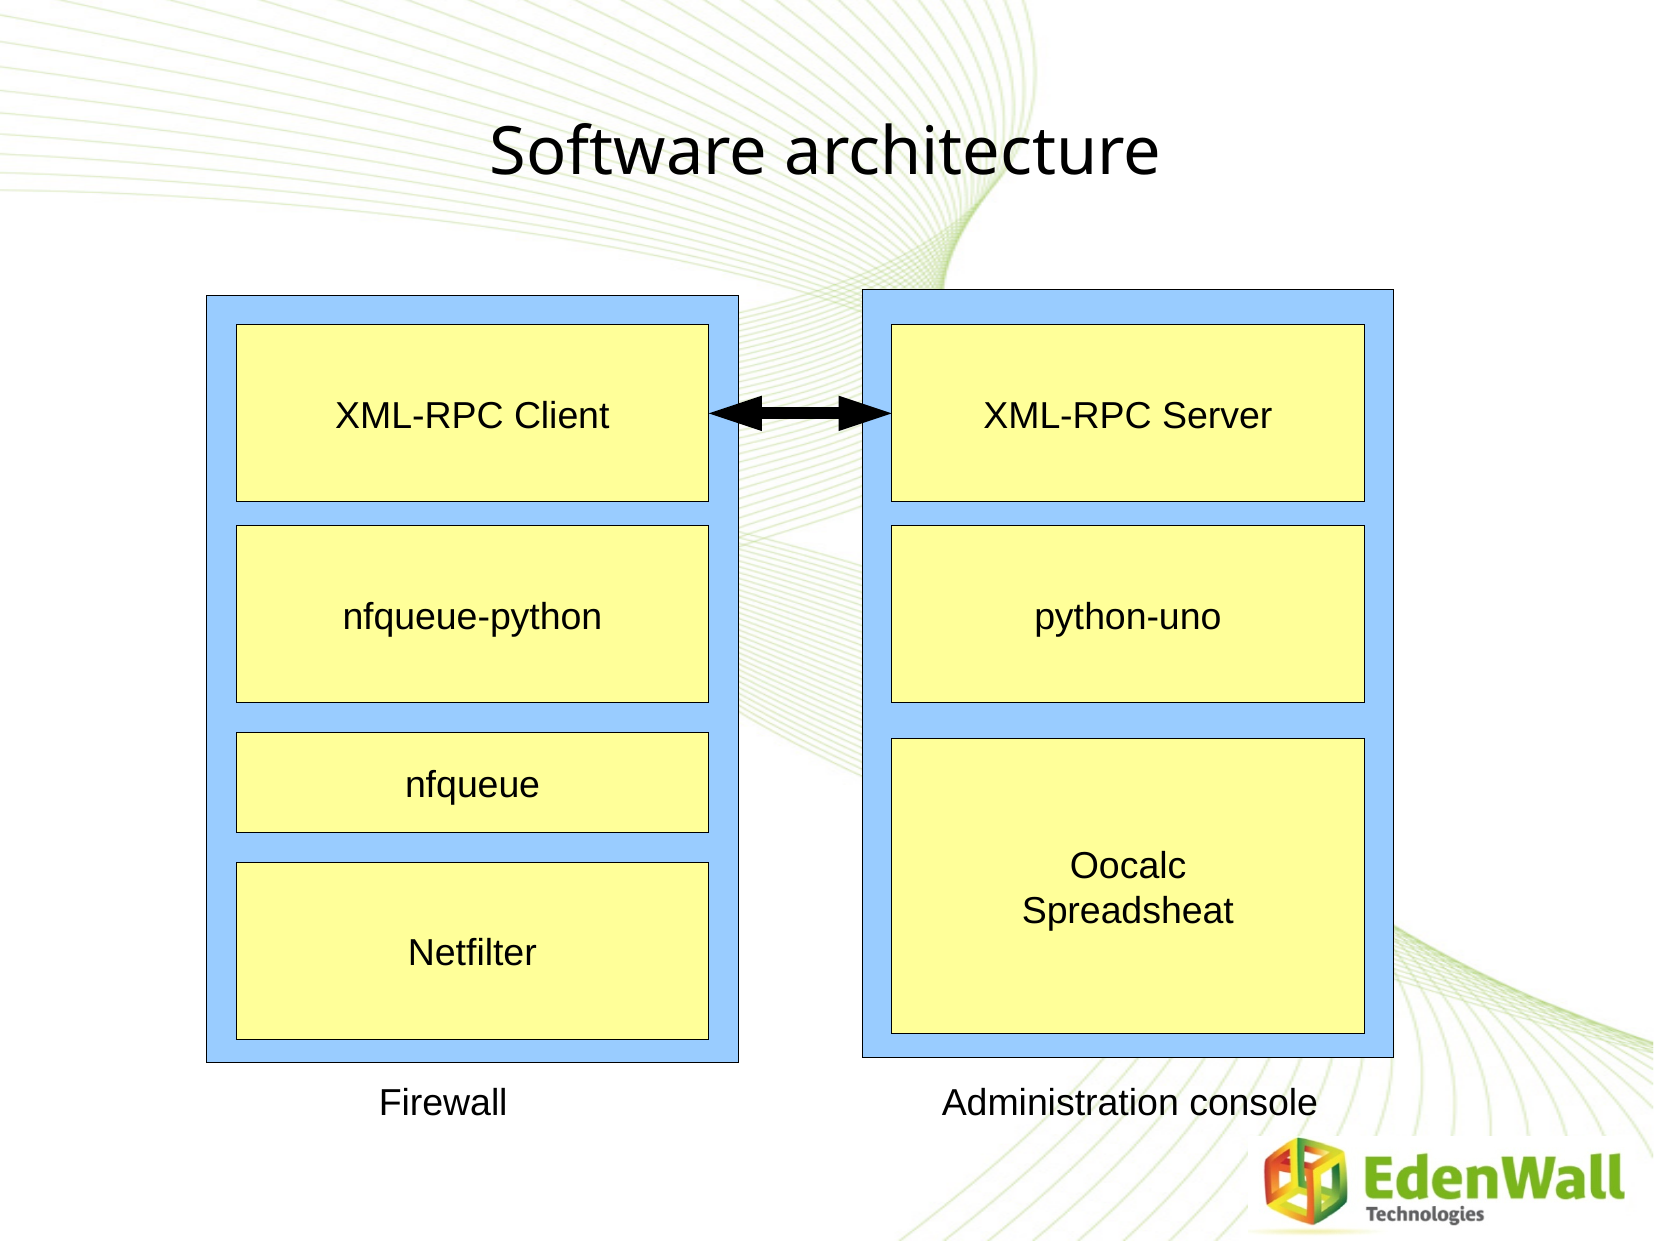

# Software architecture
XML-RPC Client
XML-RPC Server
nfqueue-python
python-uno
nfqueue
Oocalc
Spreadsheat
Netfilter
Firewall
Administration console